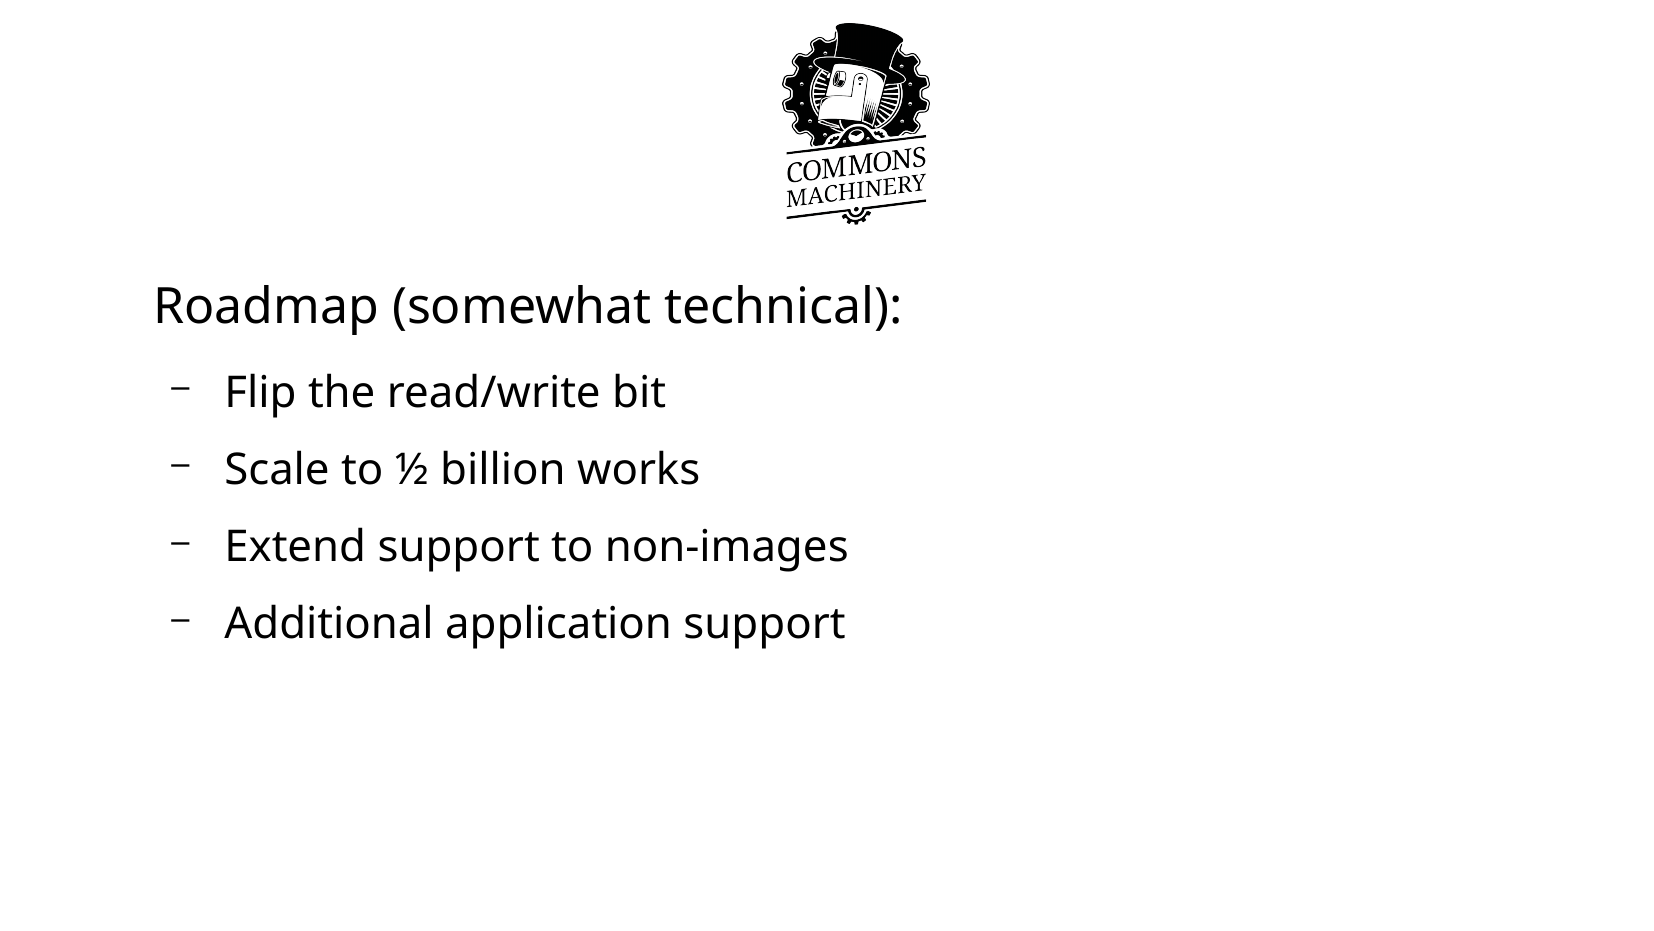

#
Roadmap (somewhat technical):
Flip the read/write bit
Scale to ½ billion works
Extend support to non-images
Additional application support